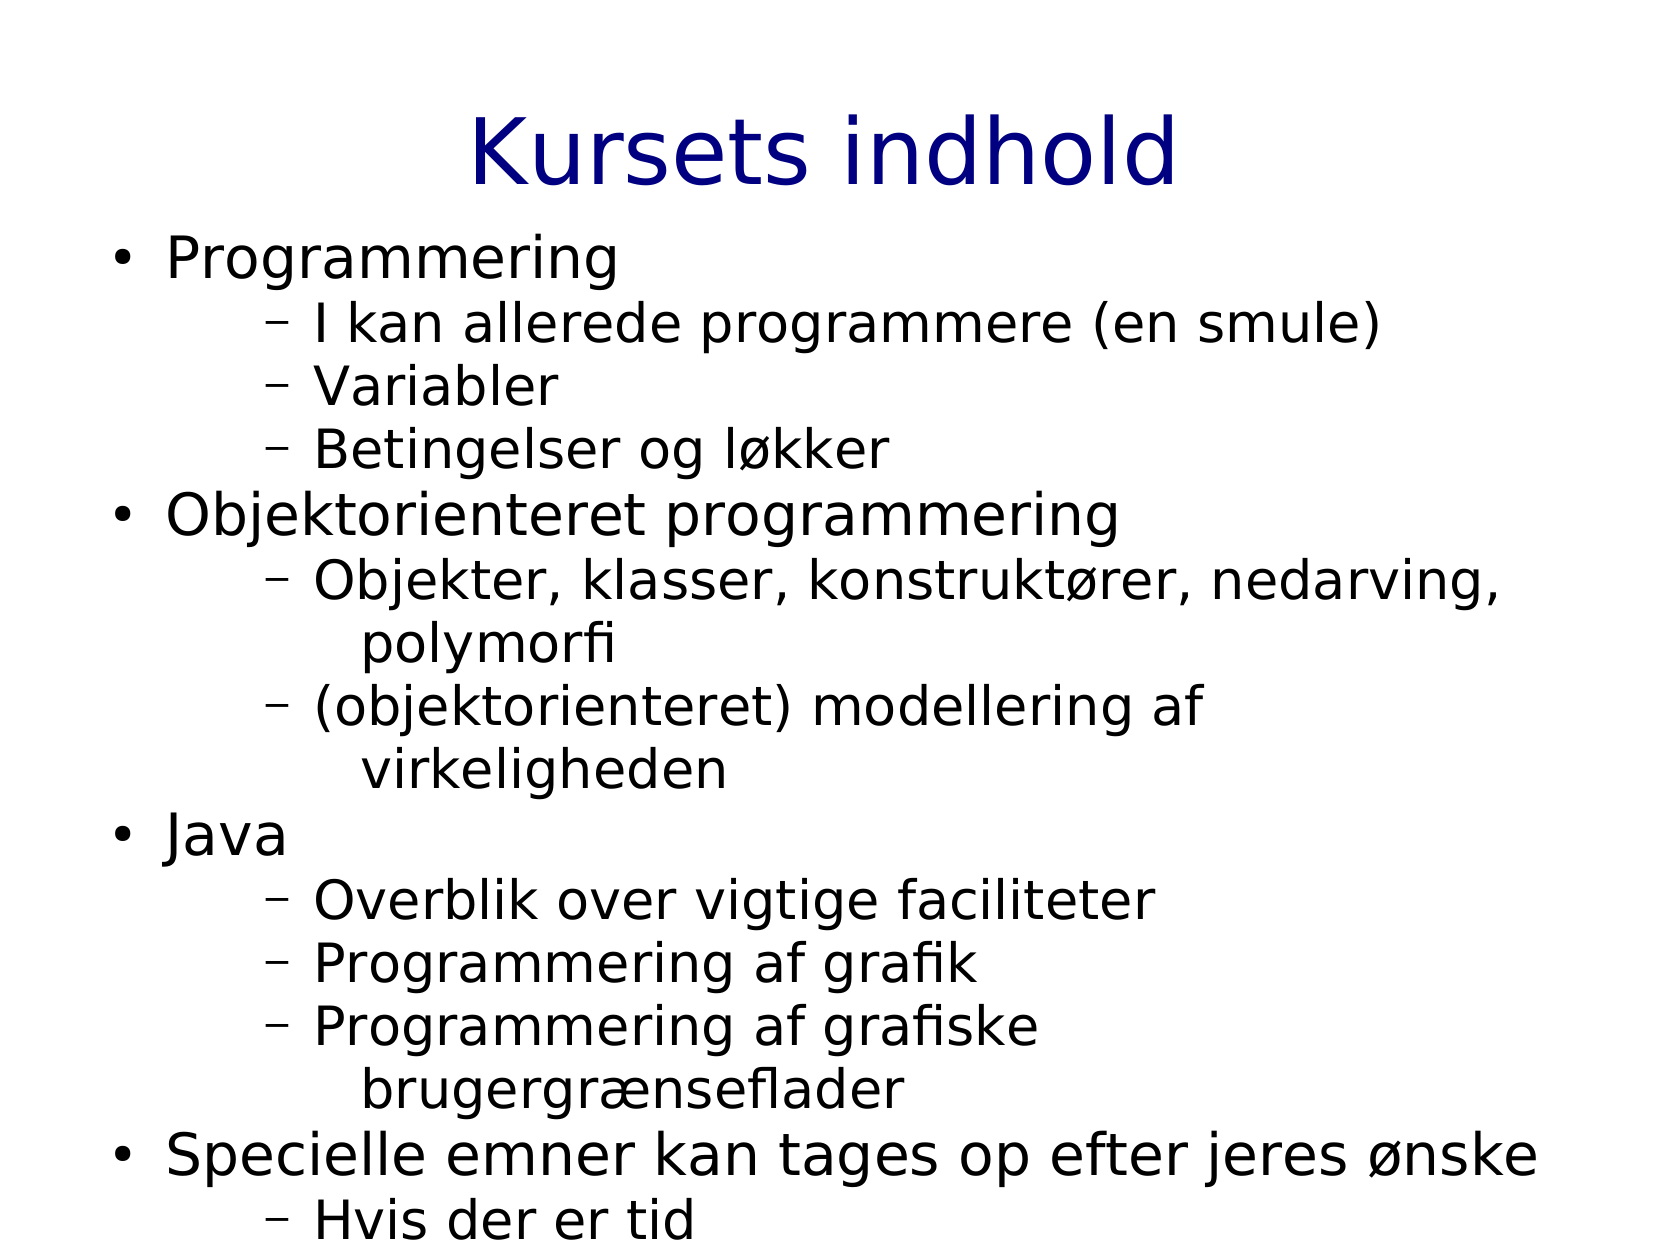

# Kursets indhold
Programmering
I kan allerede programmere (en smule)
Variabler
Betingelser og løkker
Objektorienteret programmering
Objekter, klasser, konstruktører, nedarving, polymorfi
(objektorienteret) modellering af virkeligheden
Java
Overblik over vigtige faciliteter
Programmering af grafik
Programmering af grafiske brugergrænseflader
Specielle emner kan tages op efter jeres ønske
Hvis der er tid